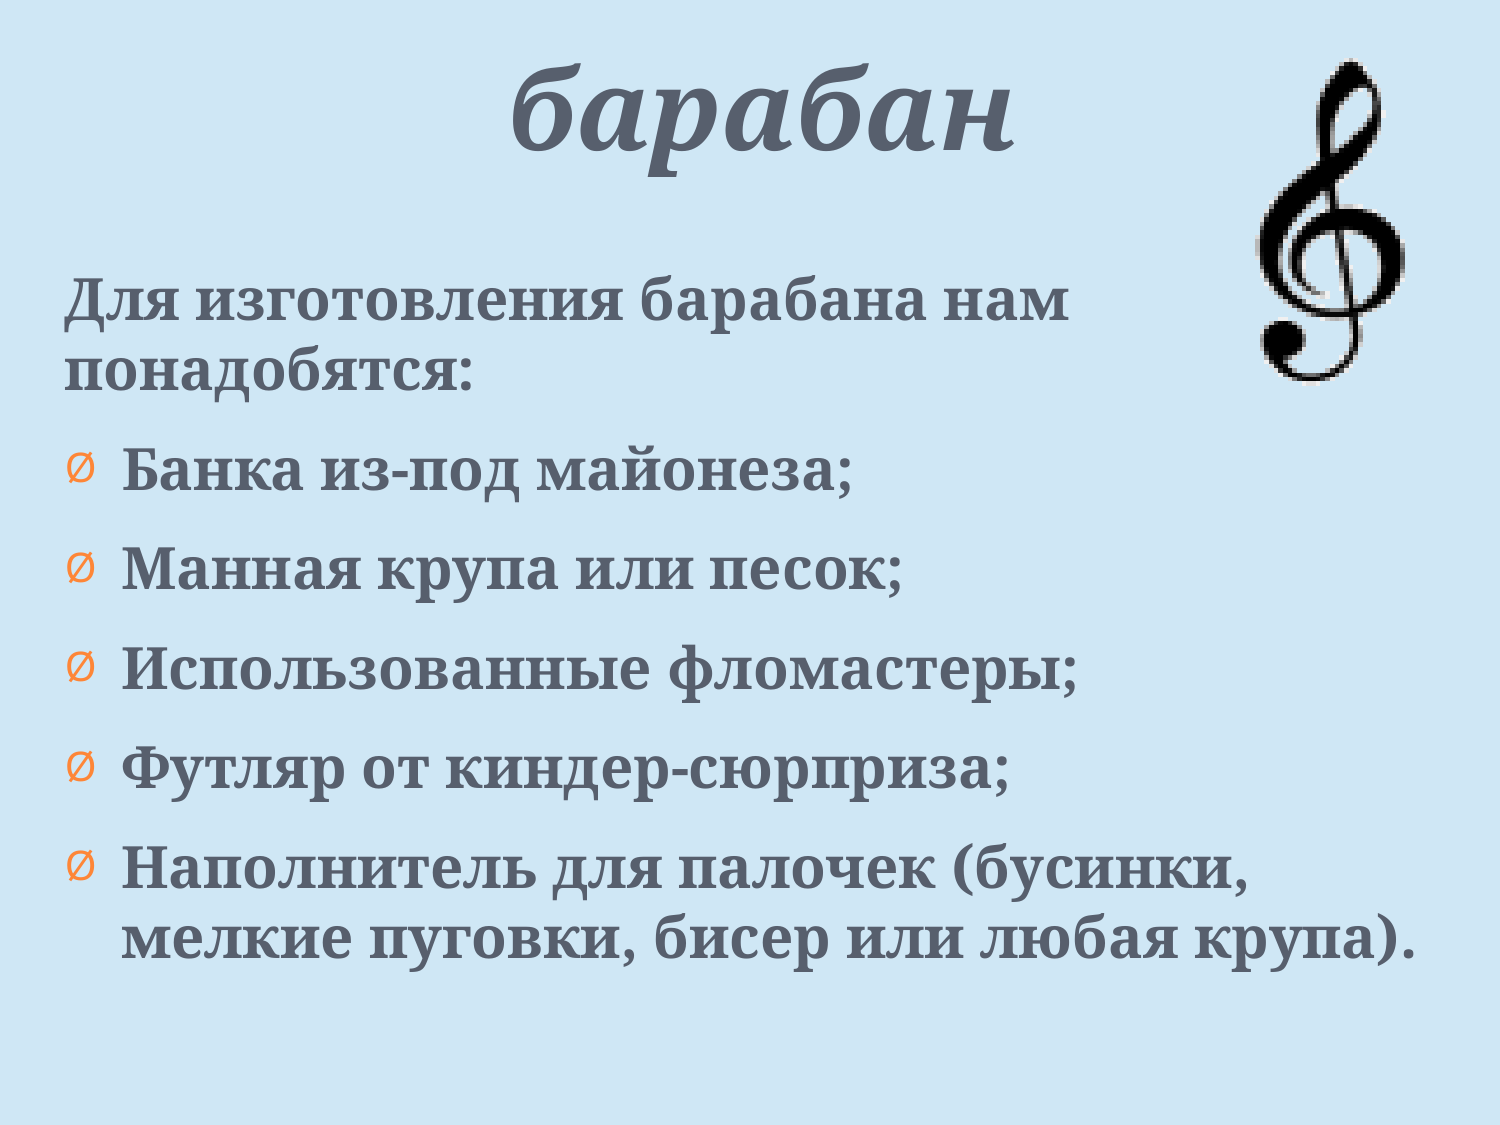

# барабан
Для изготовления барабана нам понадобятся:
Банка из-под майонеза;
Манная крупа или песок;
Использованные фломастеры;
Футляр от киндер-сюрприза;
Наполнитель для палочек (бусинки, мелкие пуговки, бисер или любая крупа).